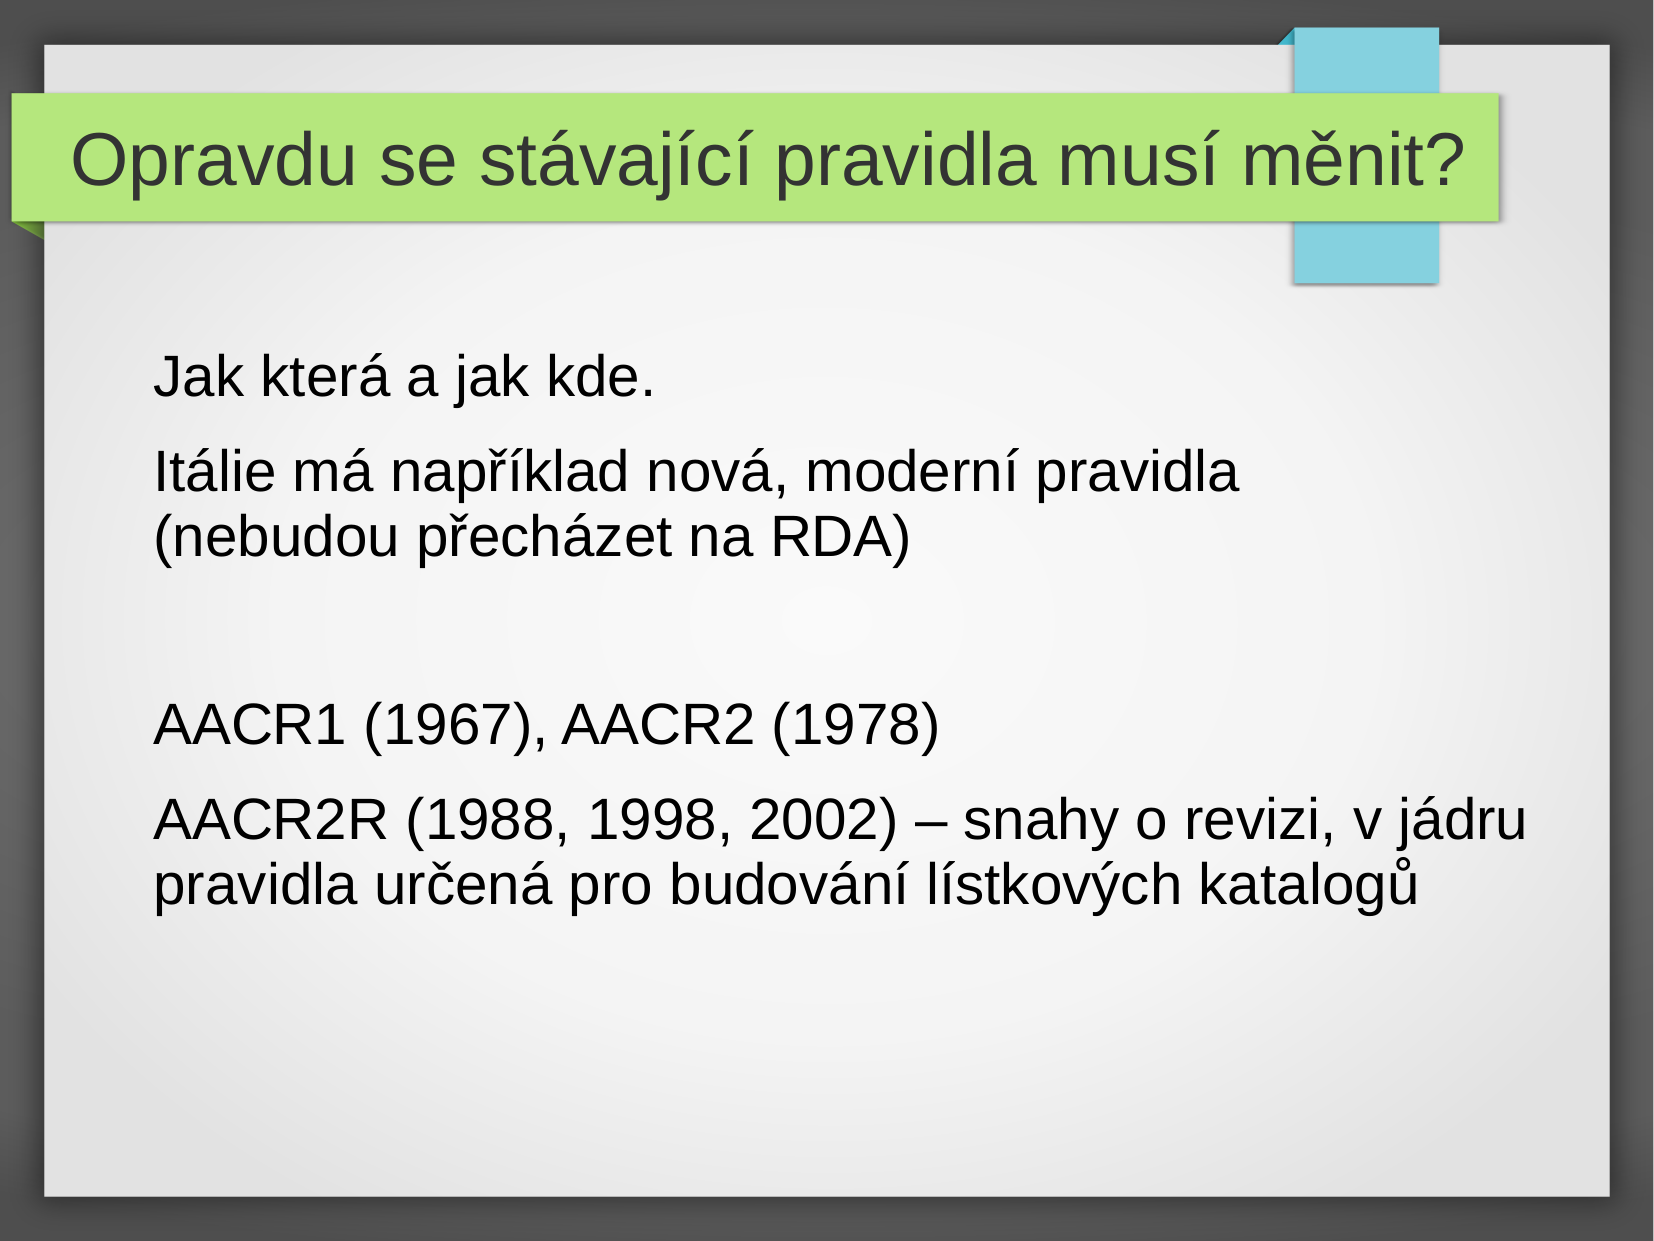

# Opravdu se stávající pravidla musí měnit?
Jak která a jak kde.
Itálie má například nová, moderní pravidla
(nebudou přecházet na RDA)
AACR1 (1967), AACR2 (1978)
AACR2R (1988, 1998, 2002) – snahy o revizi, v jádru pravidla určená pro budování lístkových katalogů